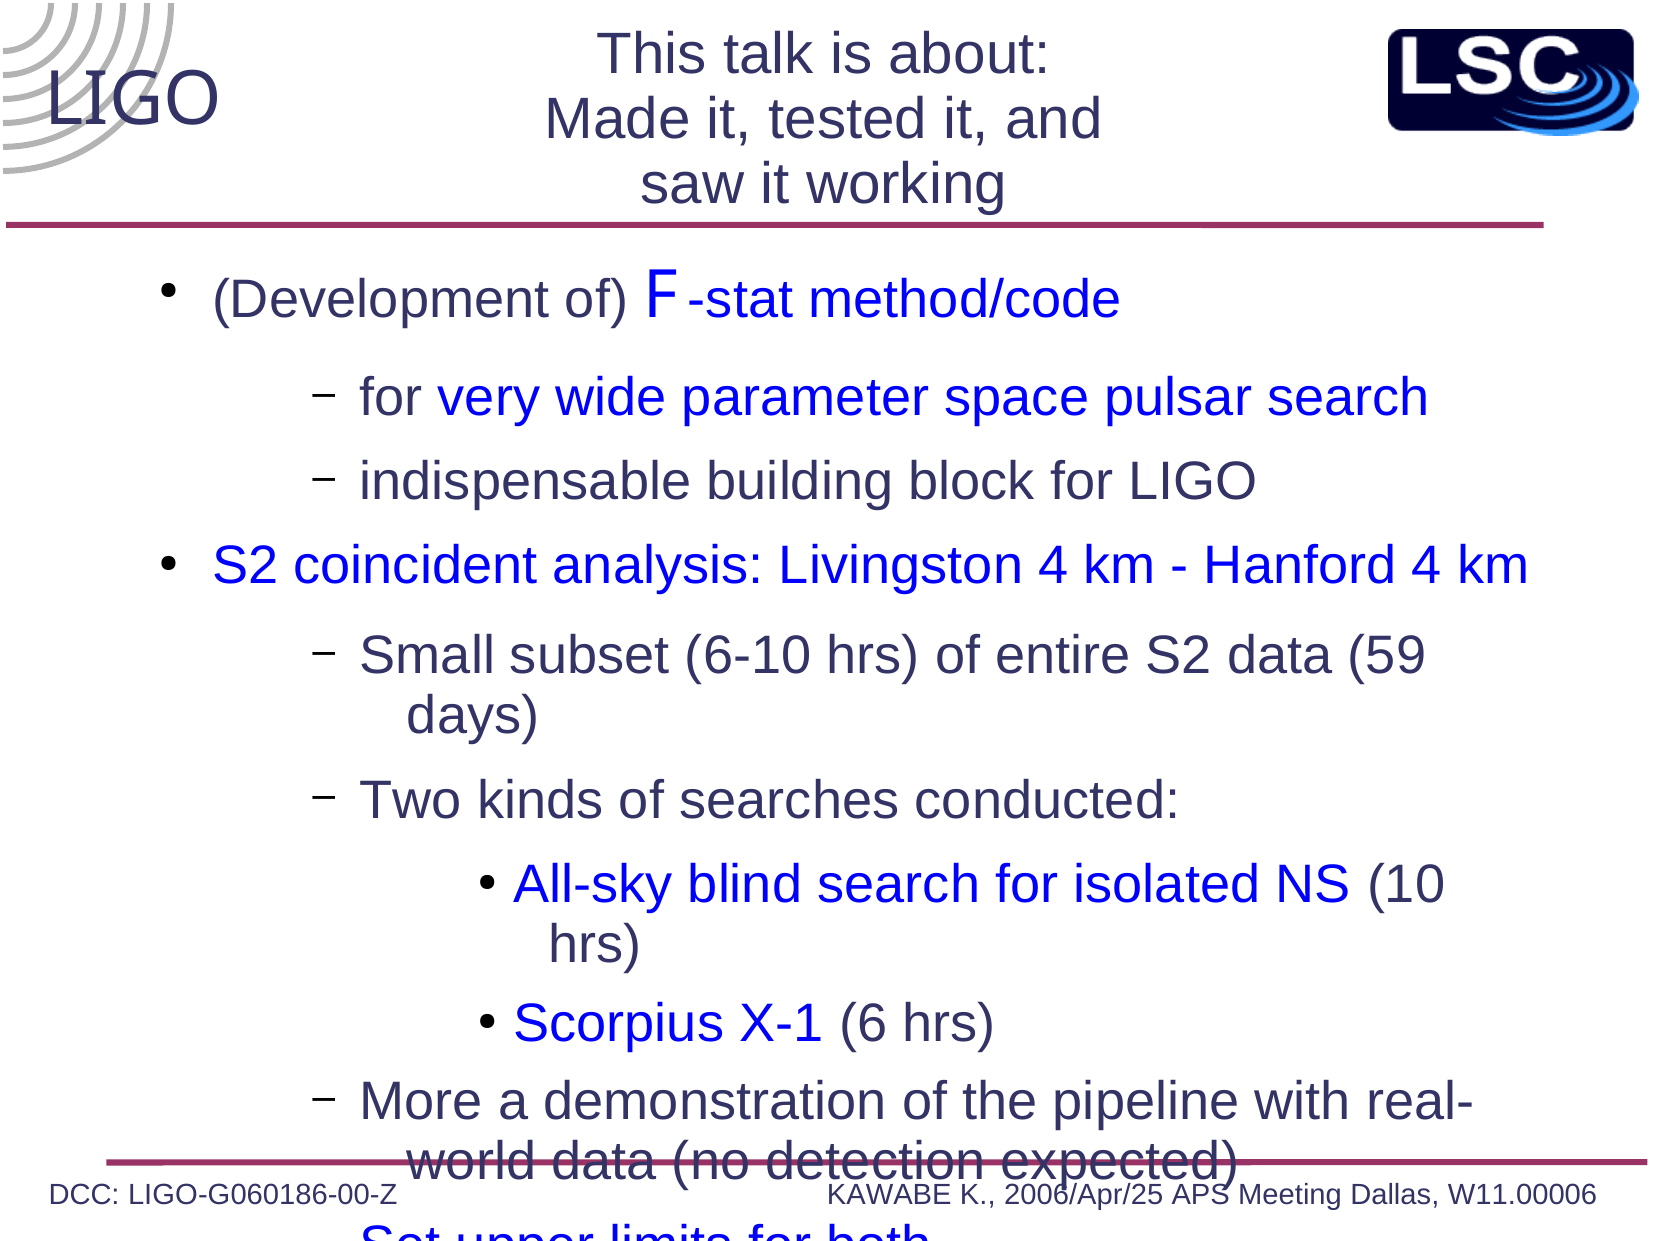

# This talk is about: Made it, tested it, and saw it working
(Development of) F -stat method/code
for very wide parameter space pulsar search
indispensable building block for LIGO
S2 coincident analysis: Livingston 4 km - Hanford 4 km
Small subset (6-10 hrs) of entire S2 data (59 days)
Two kinds of searches conducted:
All-sky blind search for isolated NS (10 hrs)
Scorpius X-1 (6 hrs)
More a demonstration of the pipeline with real-world data (no detection expected)
Set upper limits for both